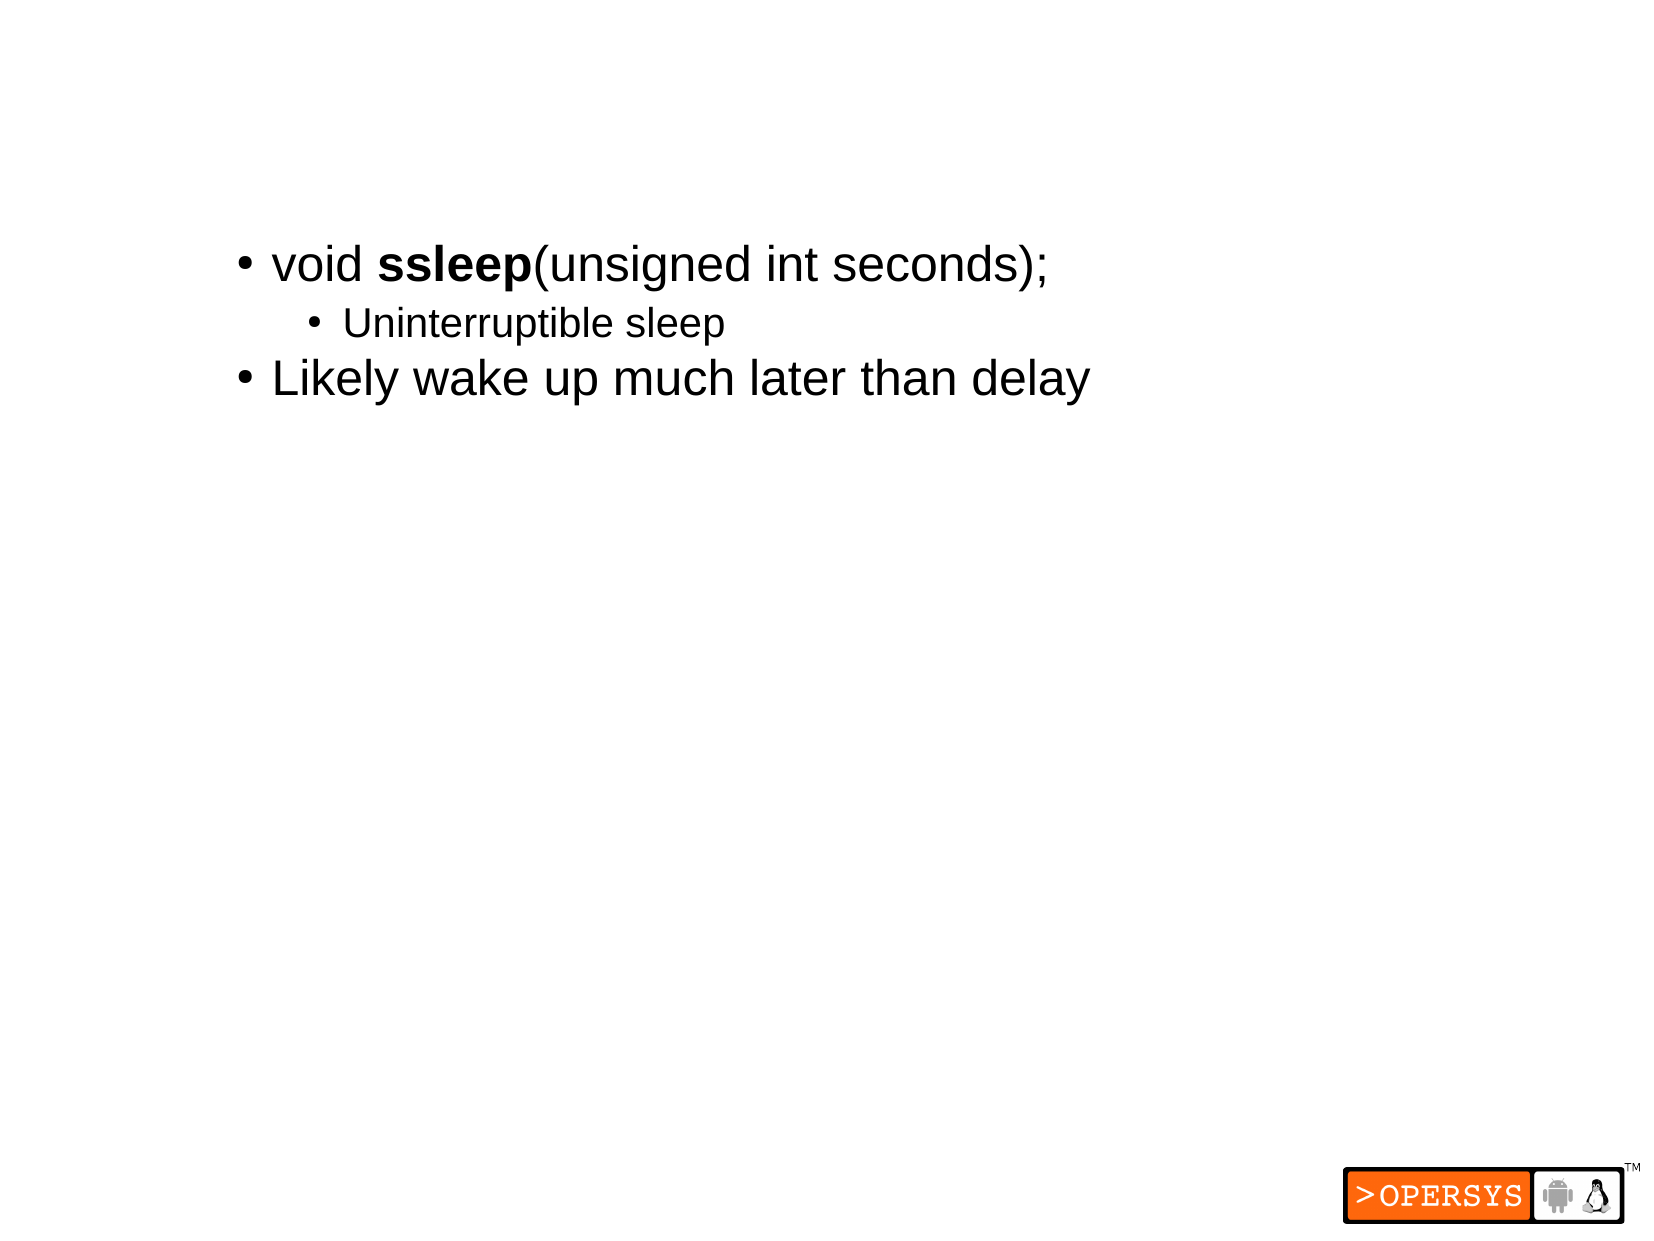

# void ssleep(unsigned int seconds);
Uninterruptible sleep
Likely wake up much later than delay